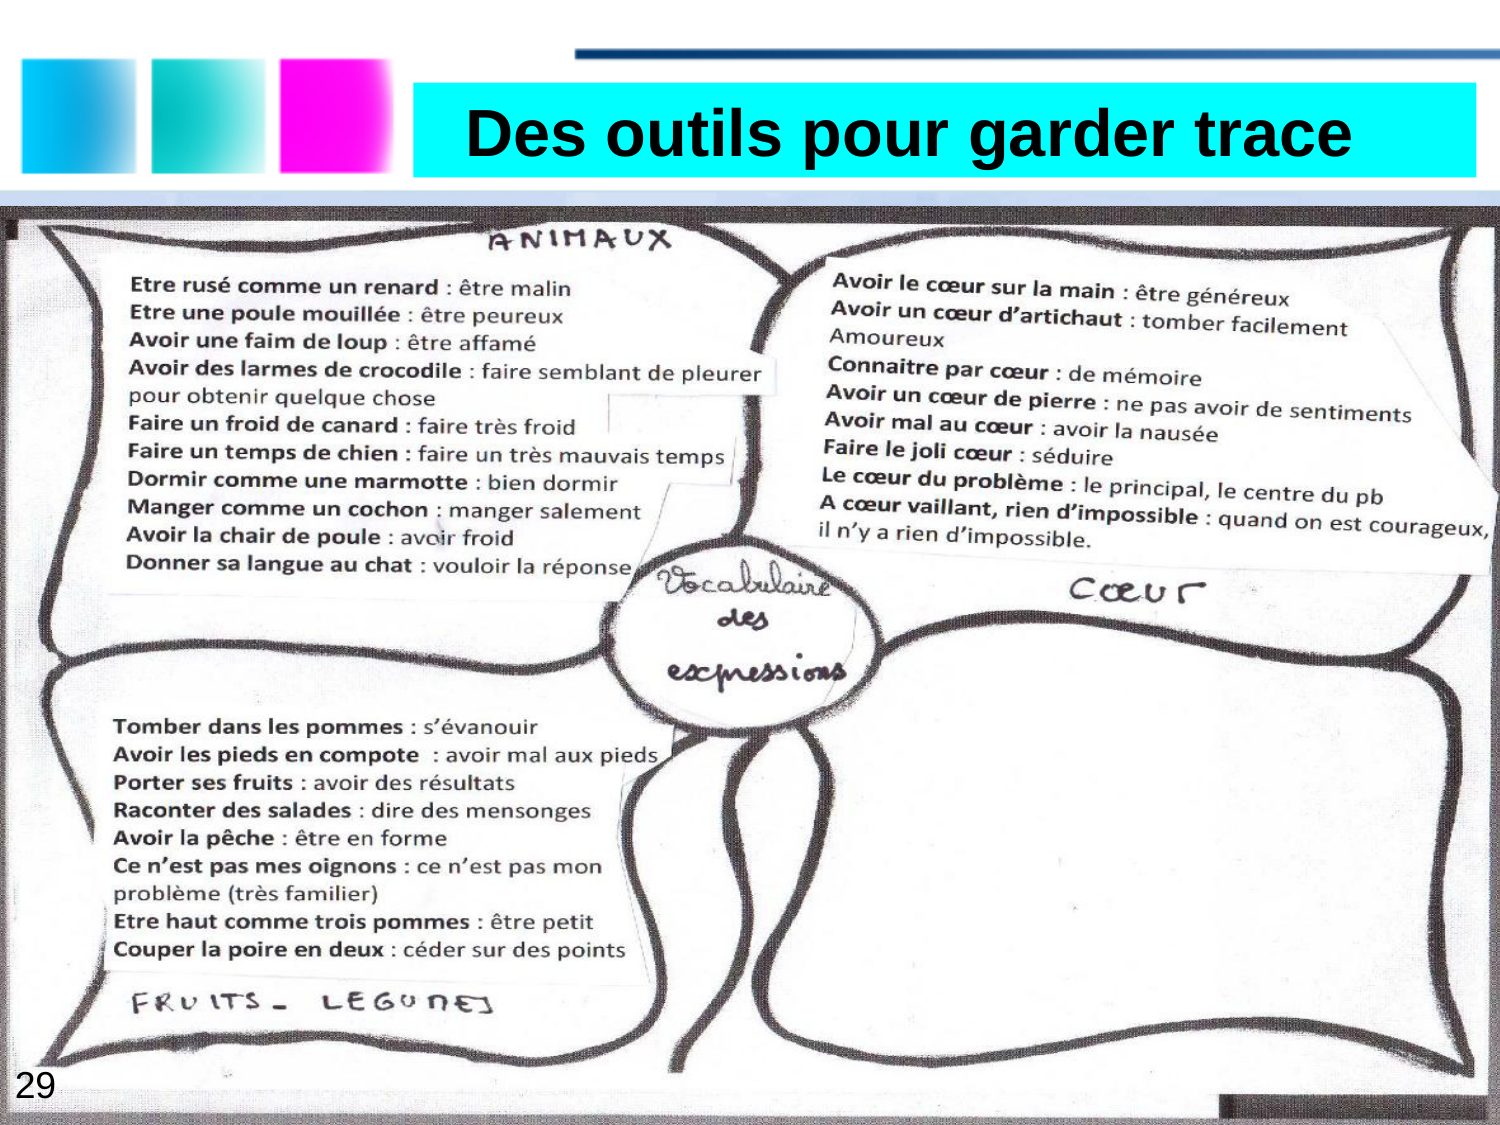

# Corolle lexicale
 Des outils pour garder trace